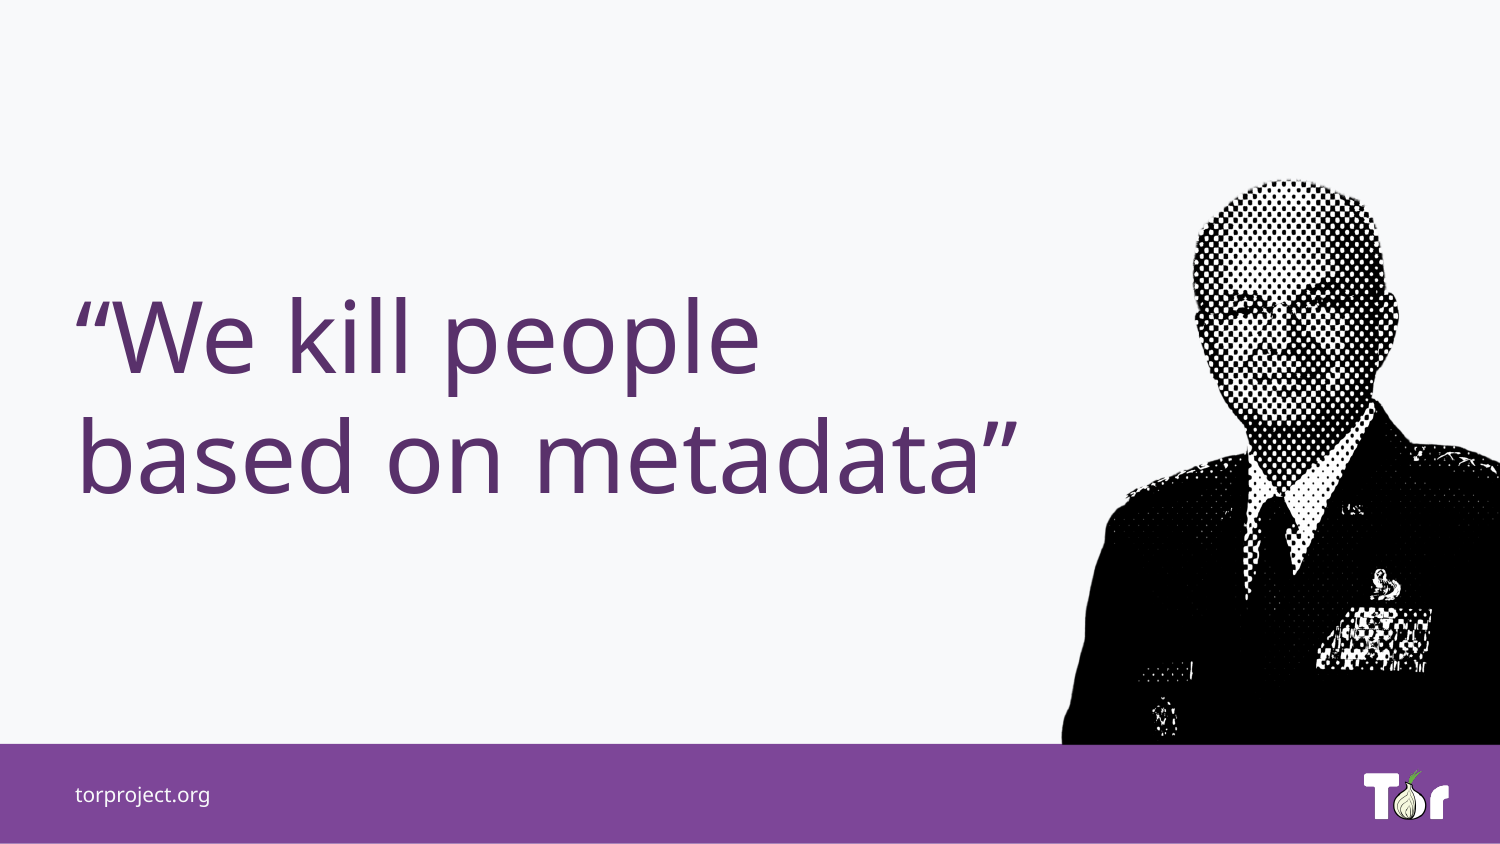

# “We kill people based on metadata”